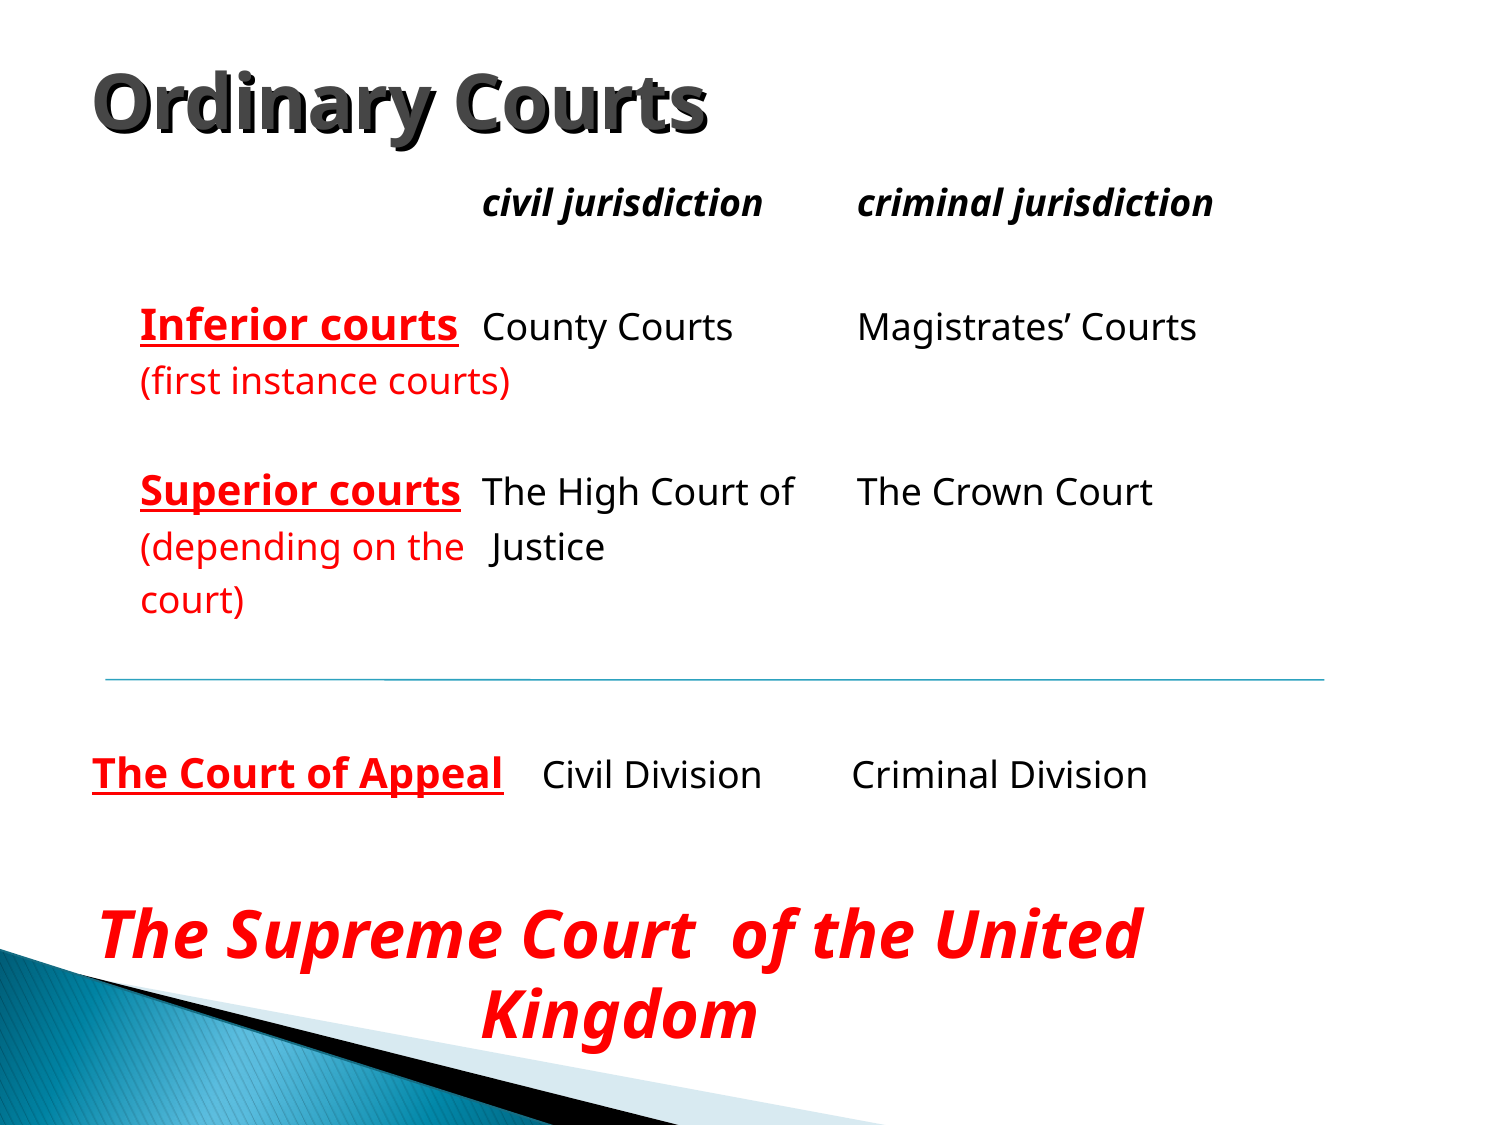

# Ordinary Courts
				civil jurisdiction		criminal jurisdiction
Inferior courts	County Courts		Magistrates’ Courts
(first instance courts)
Superior courts	The High Court of	The Crown Court
(depending on the	 Justice
court)
The Court of Appeal	Civil Division		 Criminal Division
The Supreme Court of the United Kingdom